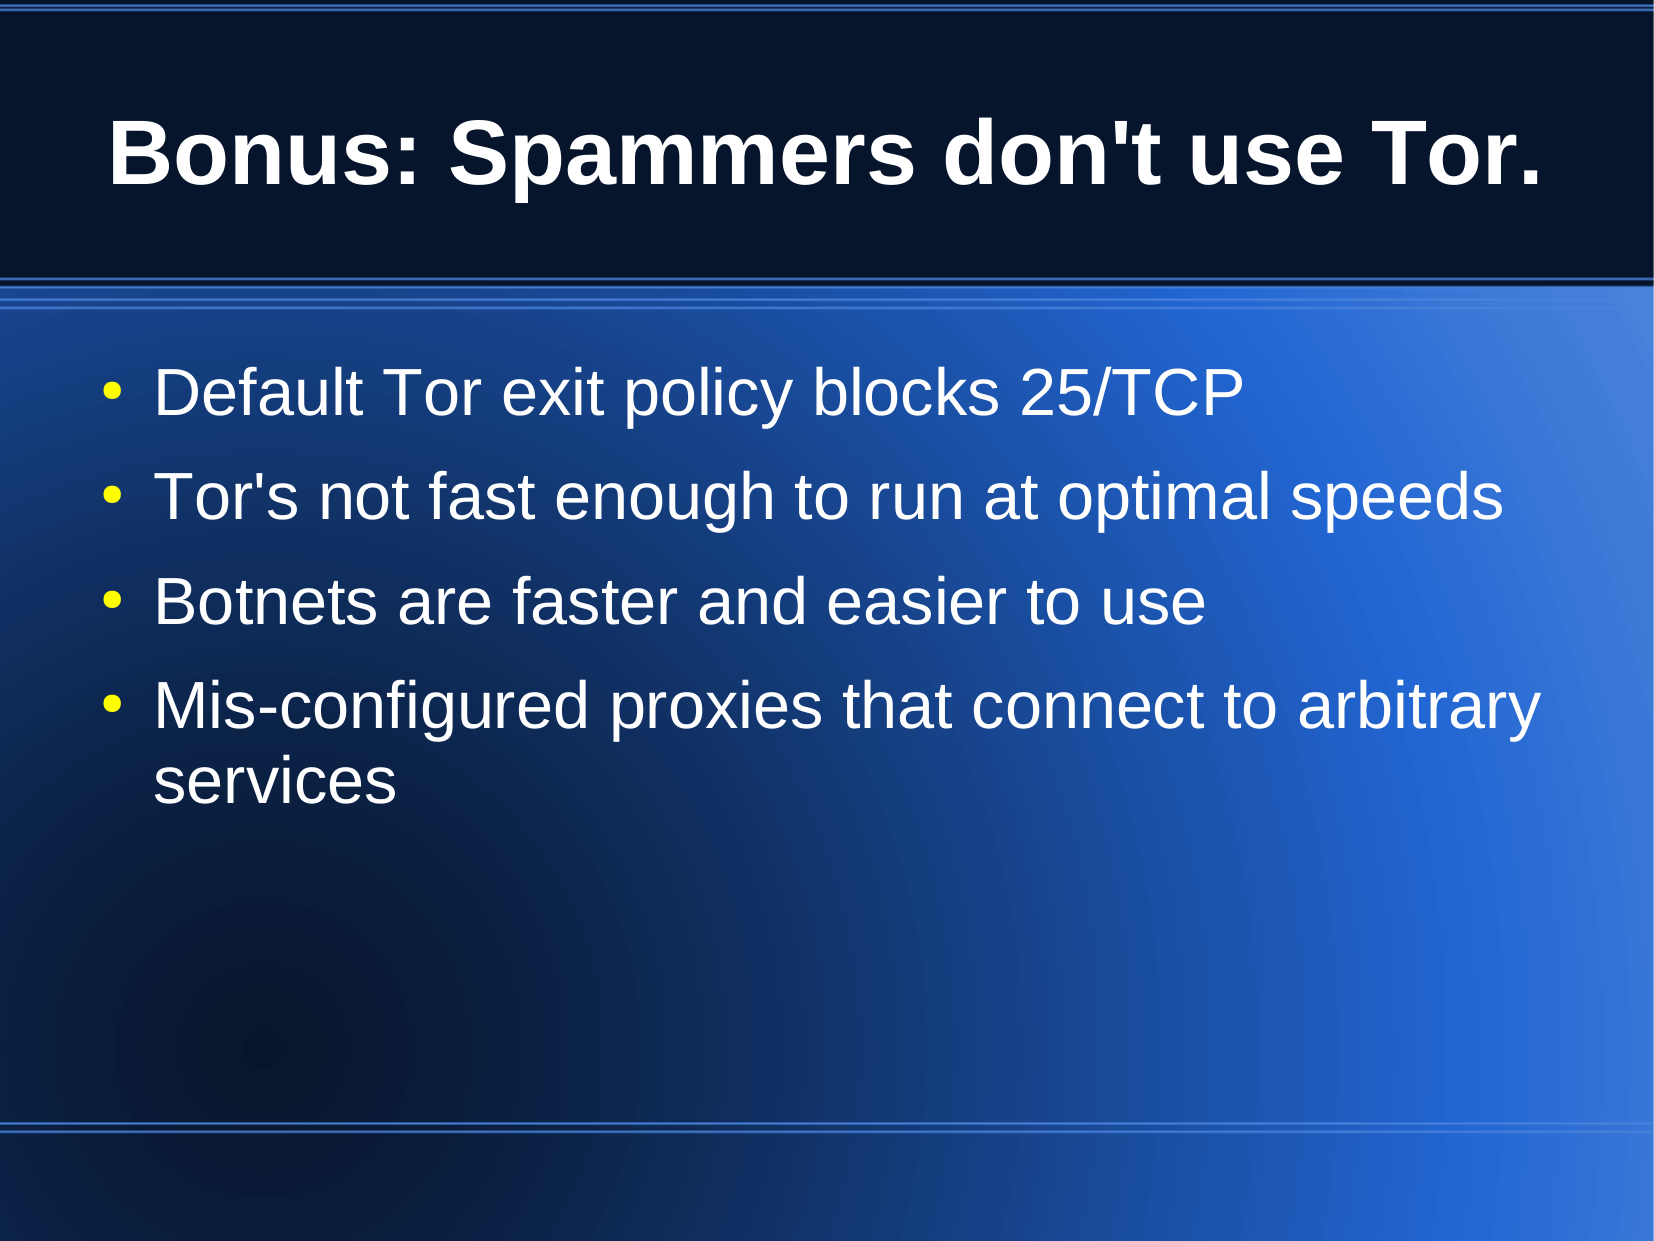

# Bonus: Spammers don't use Tor.
Default Tor exit policy blocks 25/TCP
Tor's not fast enough to run at optimal speeds
Botnets are faster and easier to use
Mis-configured proxies that connect to arbitrary services